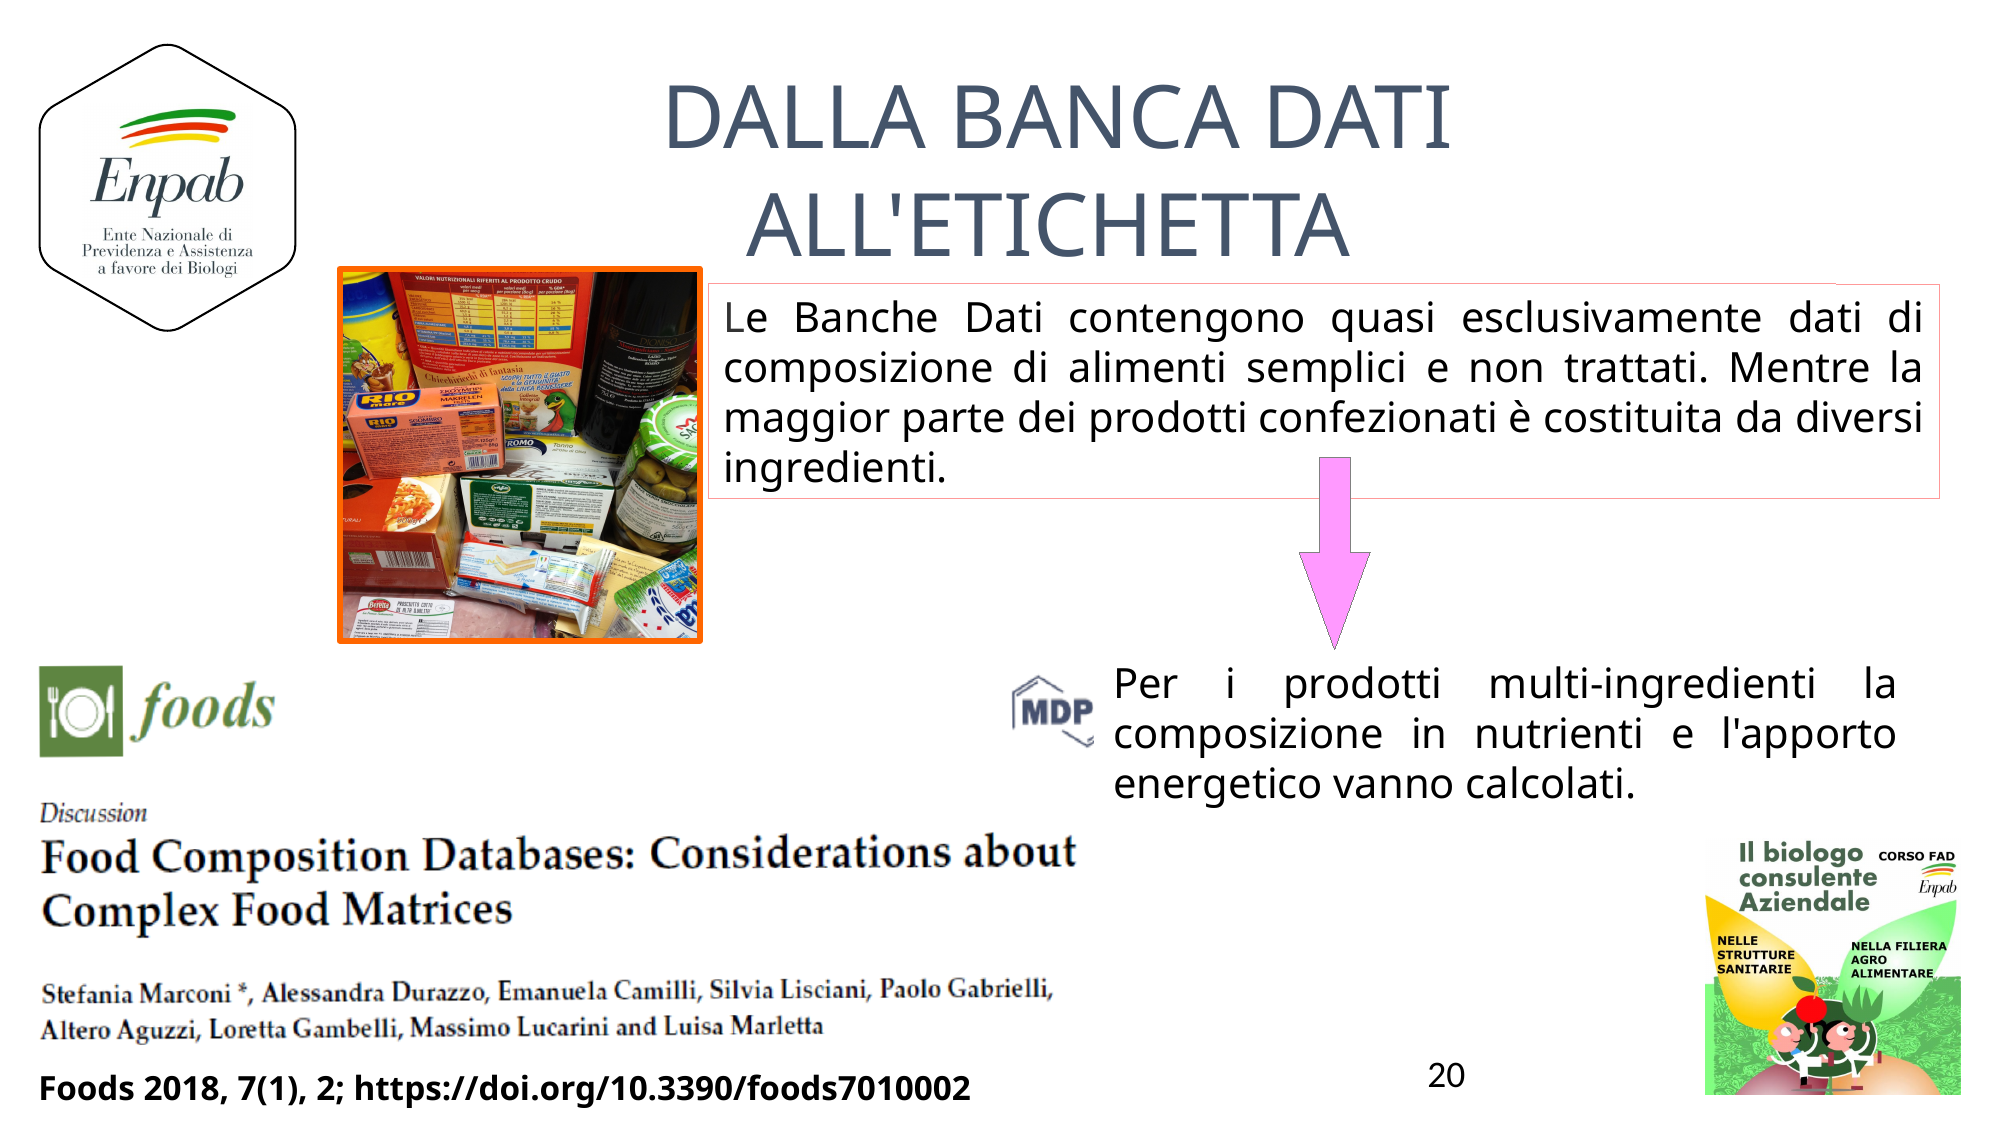

DALLA BANCA DATI ALL'ETICHETTA
Le Banche Dati contengono quasi esclusivamente dati di composizione di alimenti semplici e non trattati. Mentre la maggior parte dei prodotti confezionati è costituita da diversi ingredienti.
Per i prodotti multi-ingredienti la composizione in nutrienti e l'apporto energetico vanno calcolati.
20
Foods 2018, 7(1), 2; https://doi.org/10.3390/foods7010002